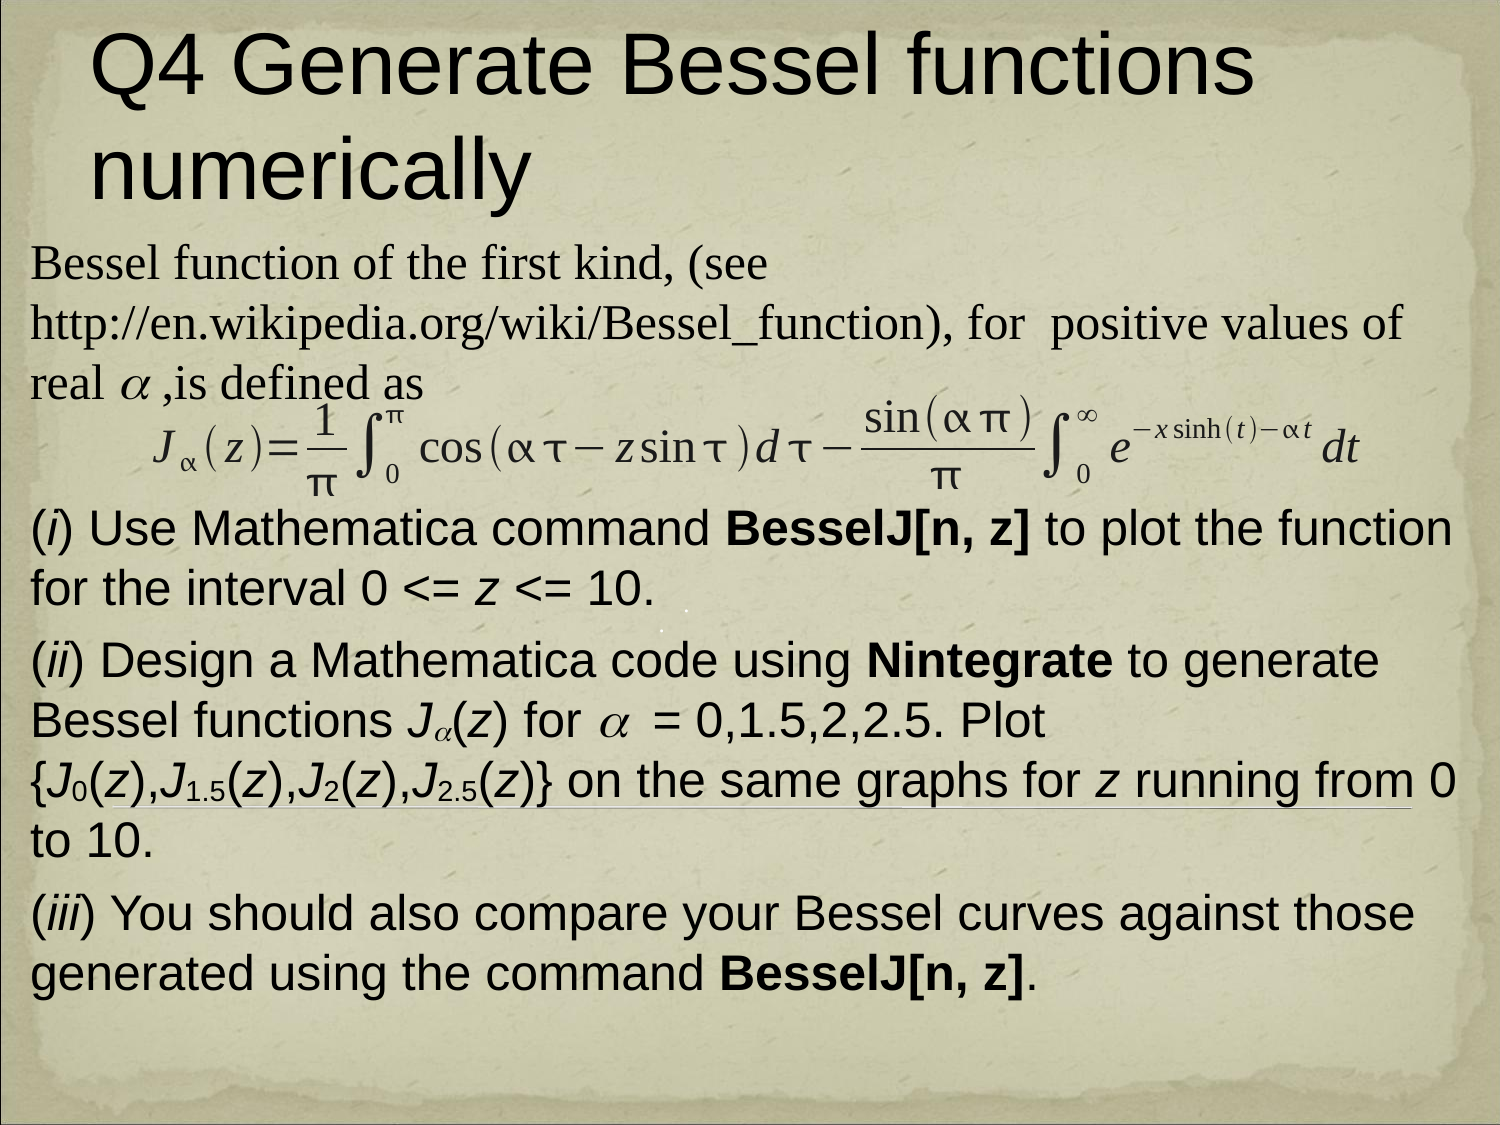

# Q4 Generate Bessel functions numerically
Bessel function of the first kind, (see http://en.wikipedia.org/wiki/Bessel_function), for positive values of real a ,is defined as
(i) Use Mathematica command BesselJ[n, z] to plot the function for the interval 0 <= z <= 10.
(ii) Design a Mathematica code using Nintegrate to generate Bessel functions Ja(z) for a = 0,1.5,2,2.5. Plot {J0(z),J1.5(z),J2(z),J2.5(z)} on the same graphs for z running from 0 to 10.
(iii) You should also compare your Bessel curves against those generated using the command BesselJ[n, z].
.
.